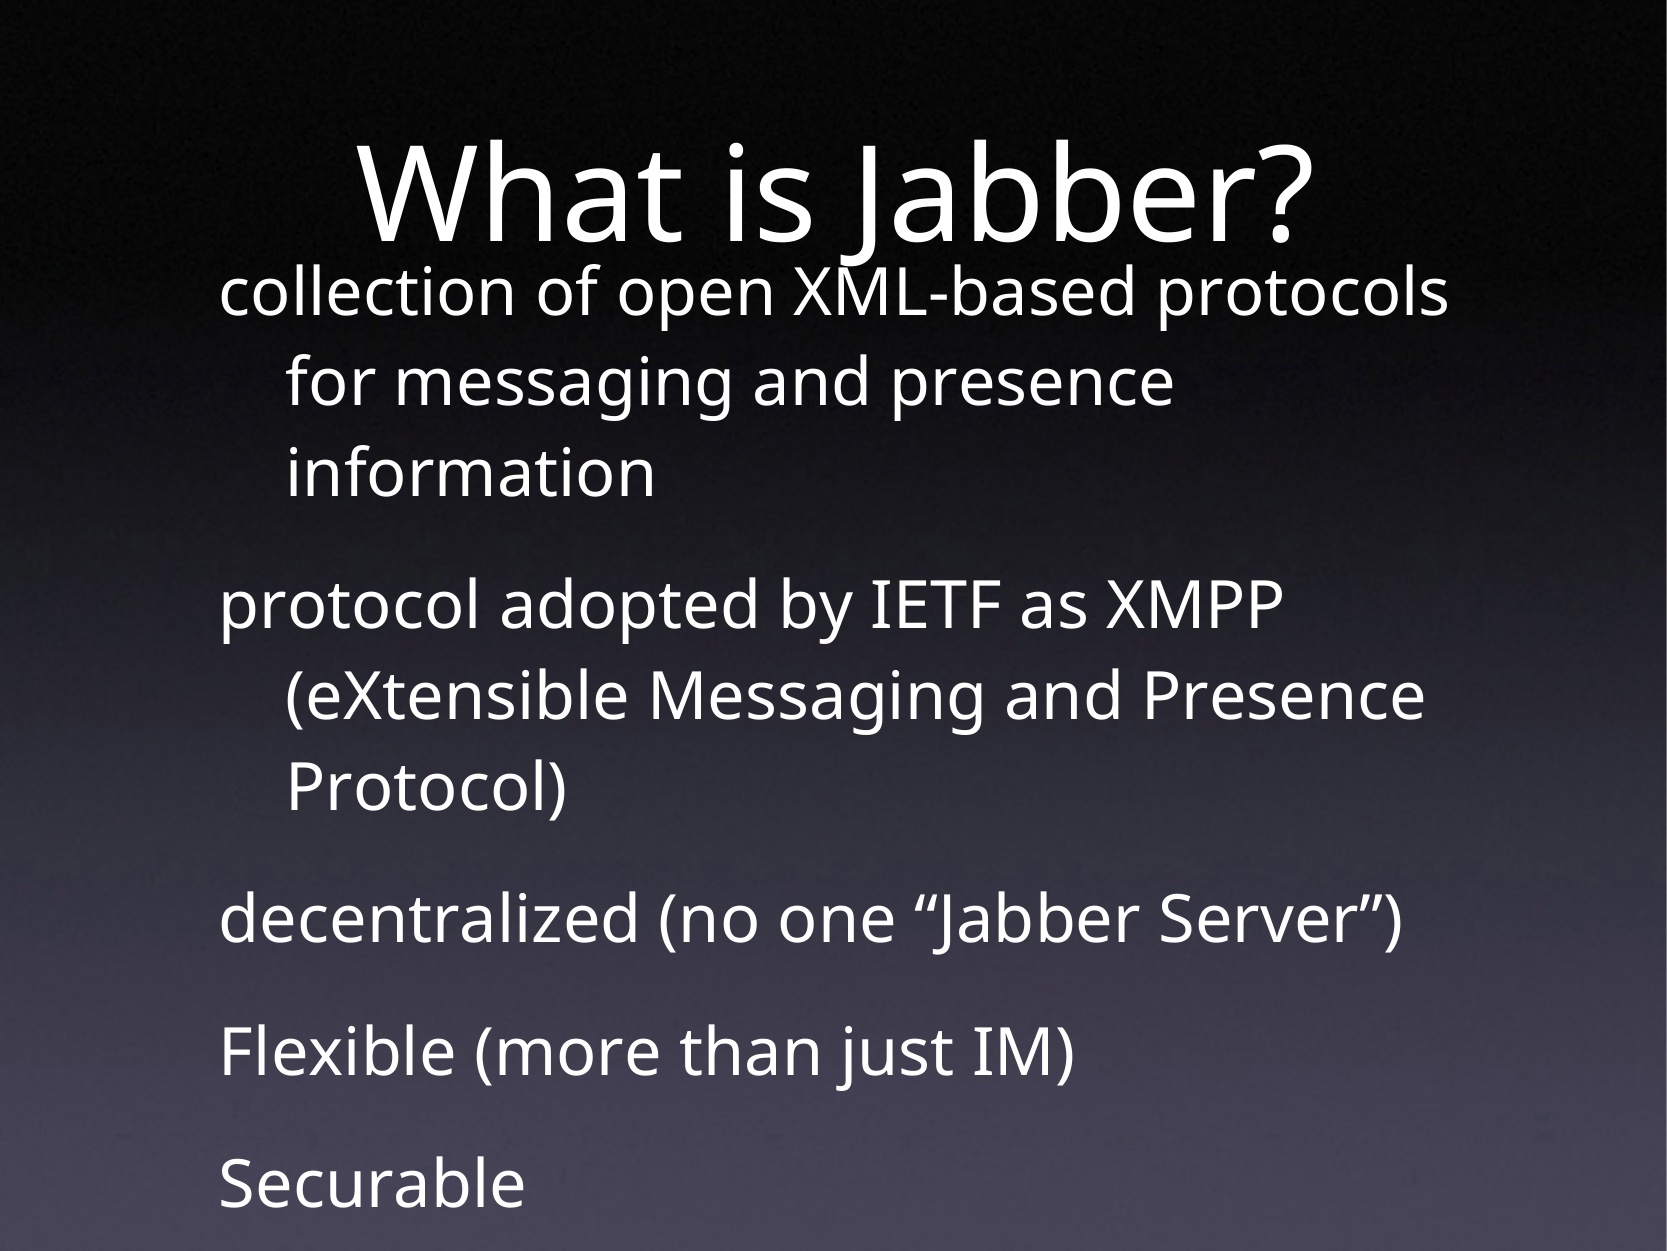

# What is Jabber?
collection of open XML-based protocols for messaging and presence information
protocol adopted by IETF as XMPP (eXtensible Messaging and Presence Protocol)
decentralized (no one “Jabber Server”)
Flexible (more than just IM)
Securable